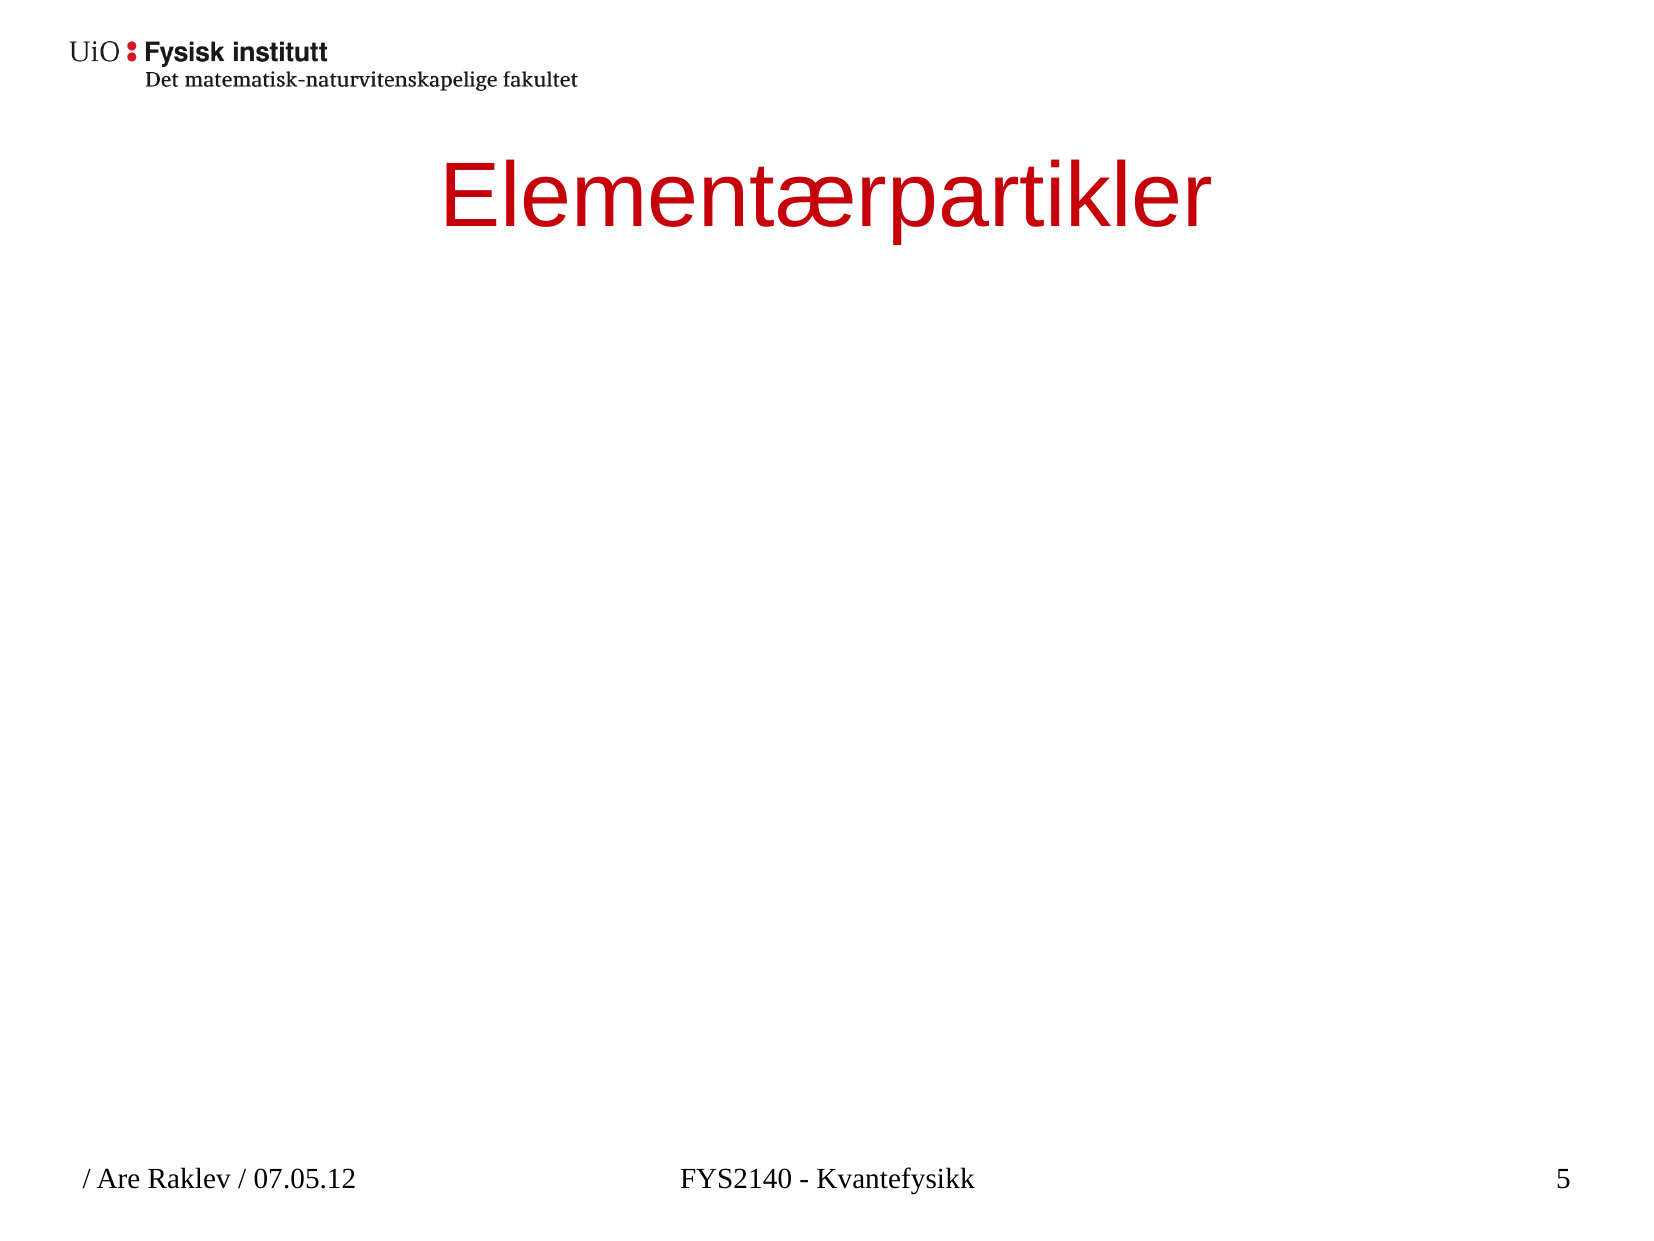

# Elementærpartikler
/ Are Raklev / 07.05.12
FYS2140 - Kvantefysikk
5